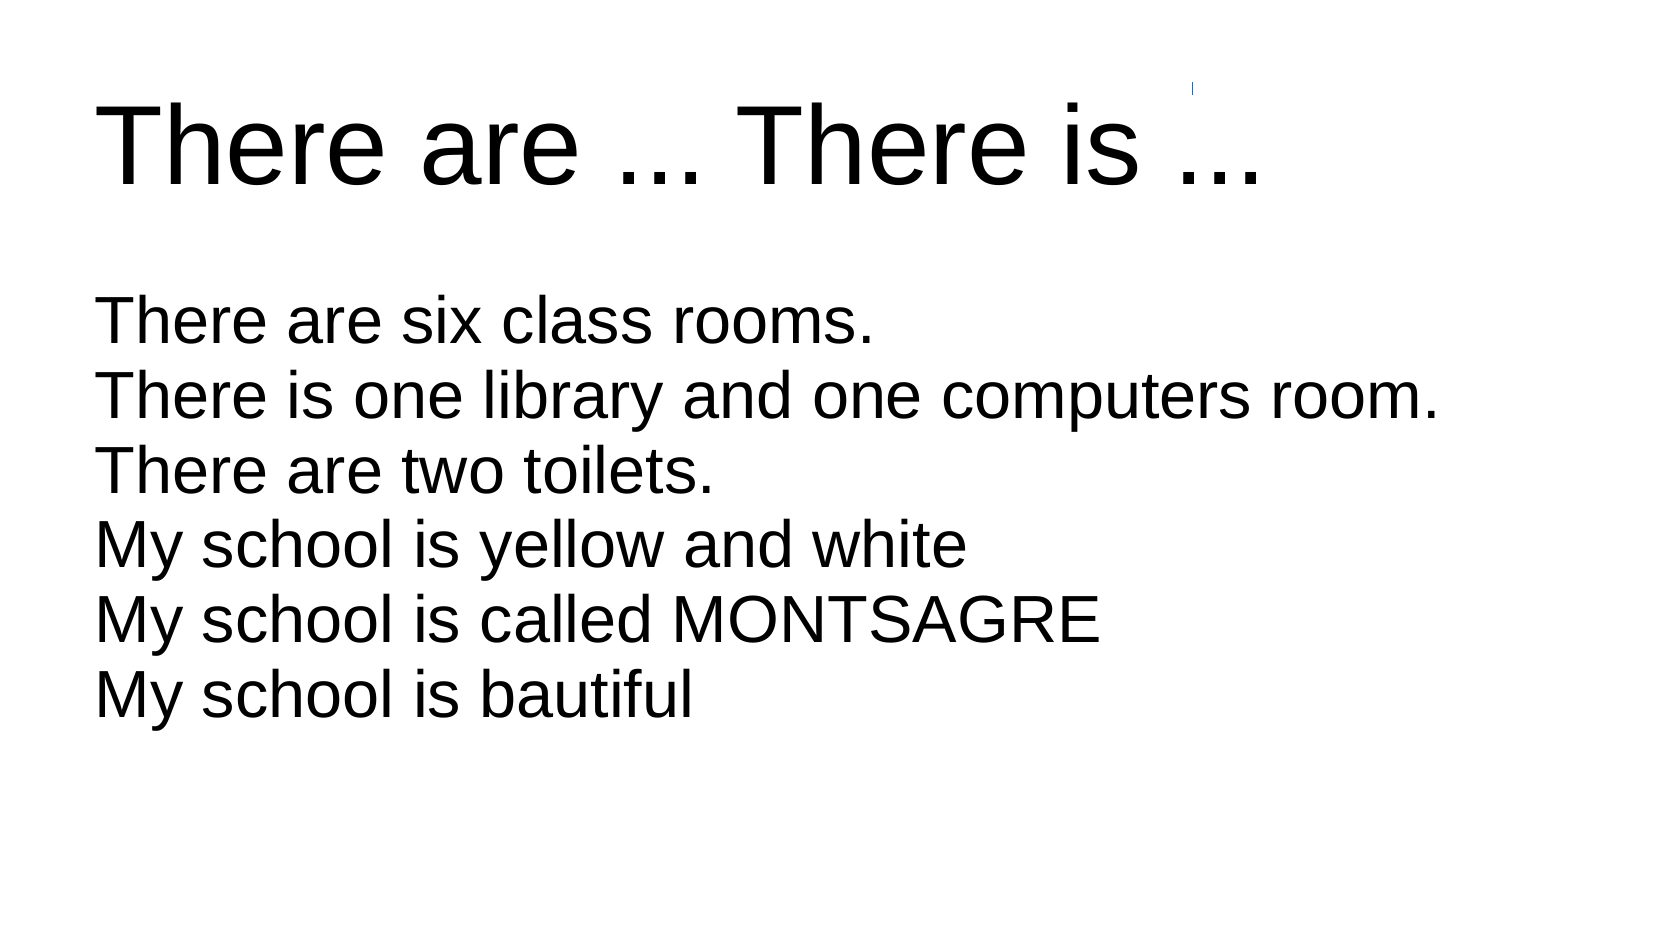

# There are ... There is ... There are six class rooms. There is one library and one computers room. There are two toilets. My school is yellow and white My school is called MONTSAGRE My school is bautiful